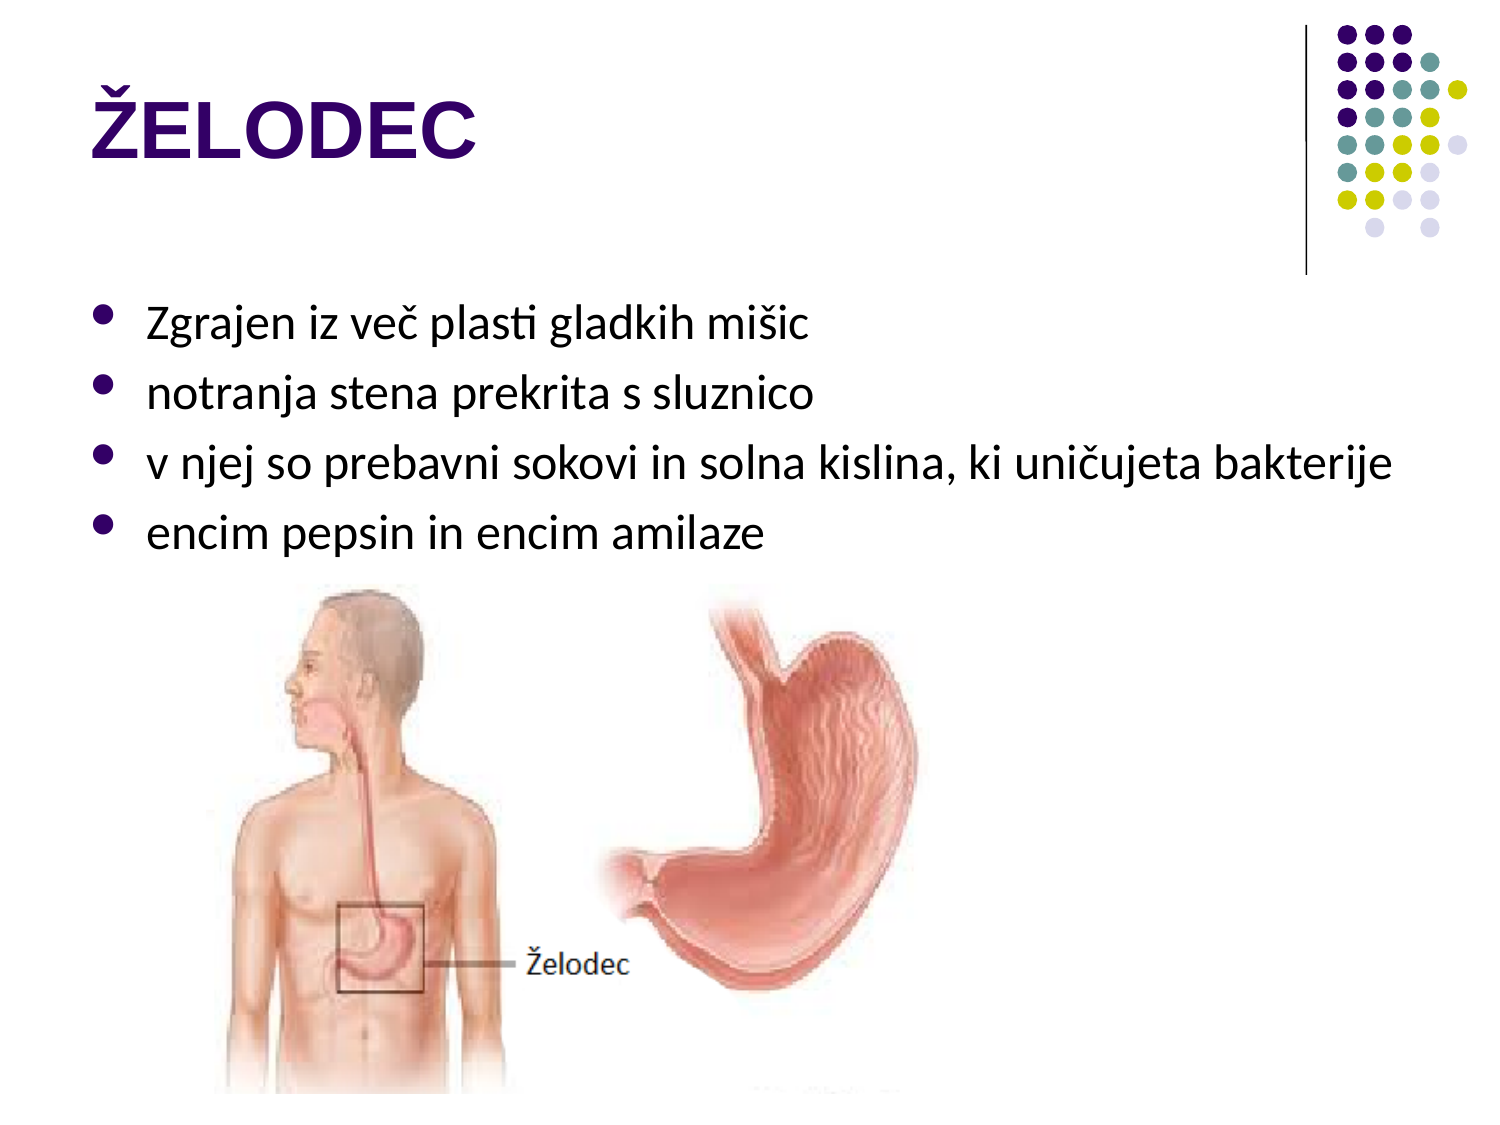

# ŽELODEC
Zgrajen iz več plasti gladkih mišic
notranja stena prekrita s sluznico
v njej so prebavni sokovi in solna kislina, ki uničujeta bakterije
encim pepsin in encim amilaze